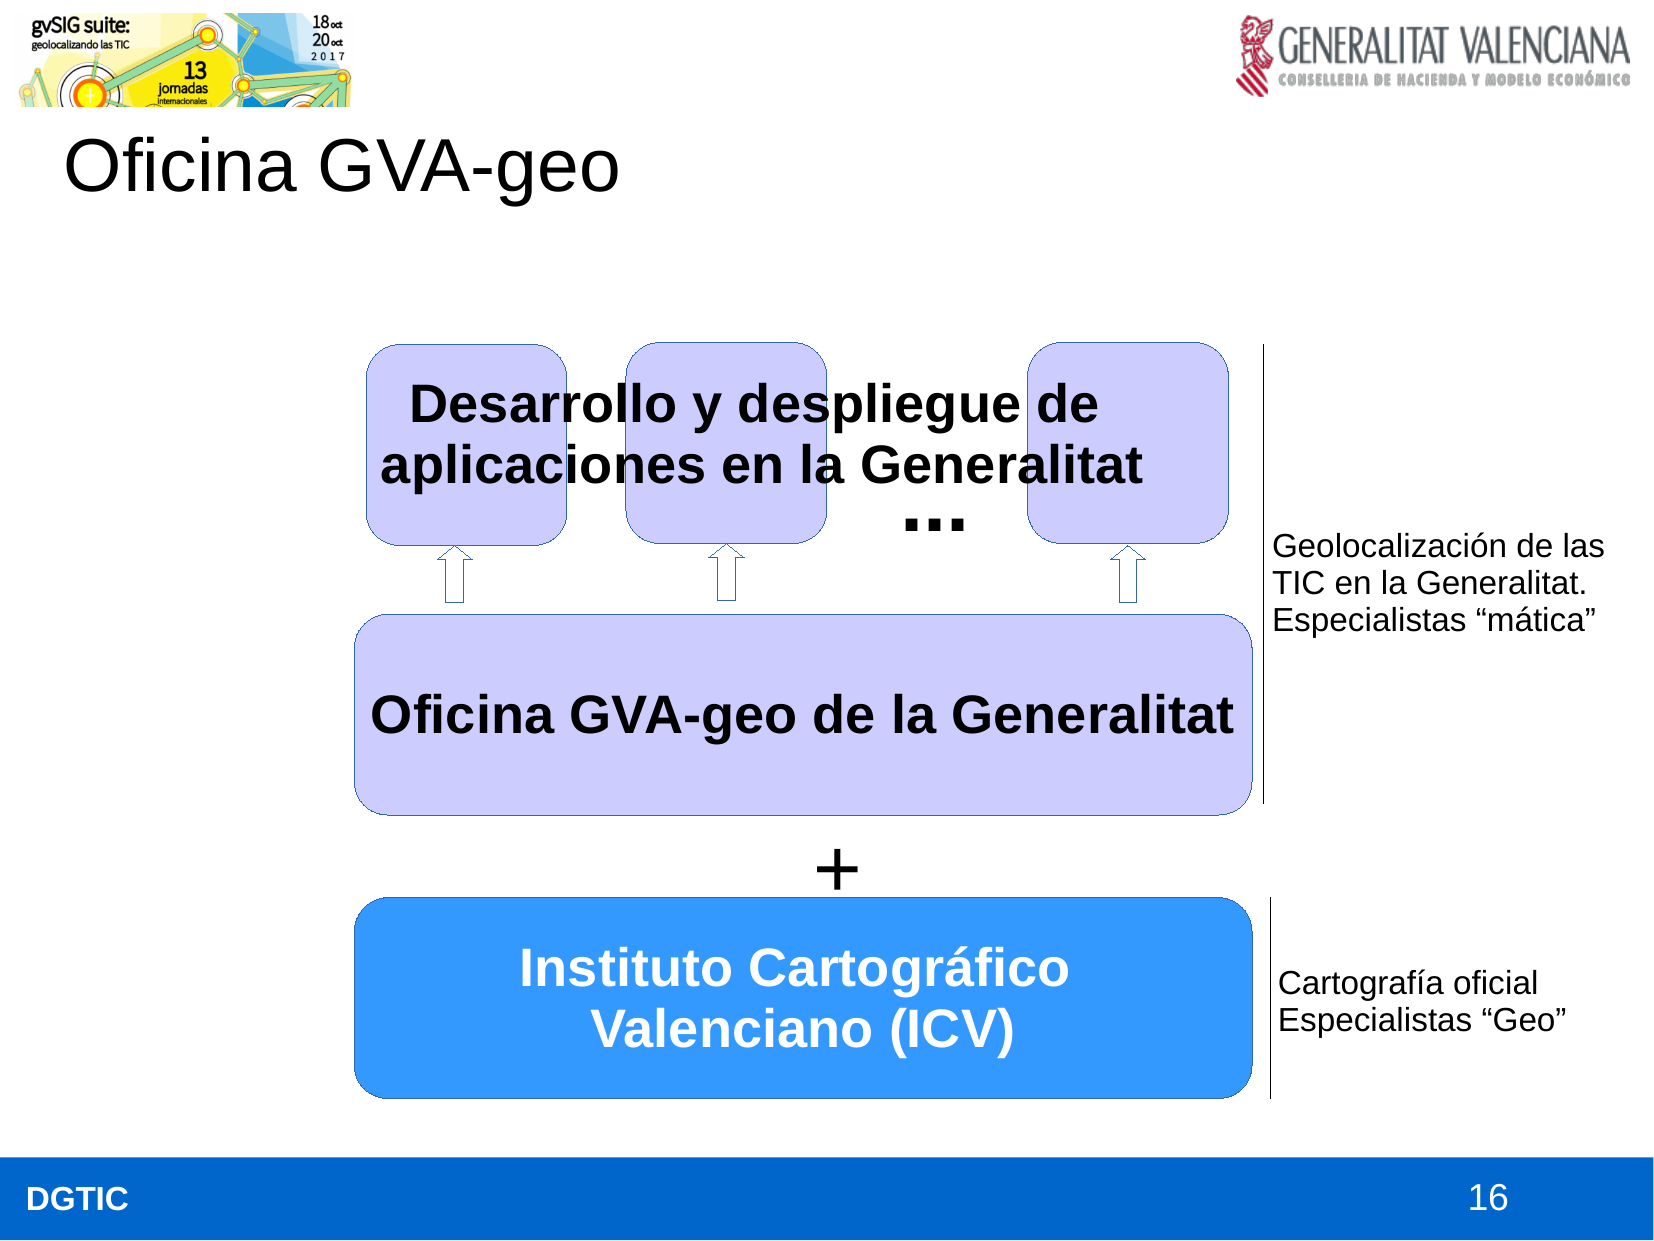

# Oficina GVA-geo
Desarrollo y despliegue de
aplicaciones en la Generalitat
...
Geolocalización de las
TIC en la Generalitat.
Especialistas “mática”
Oficina GVA-geo de la Generalitat
+
Instituto Cartográfico
Valenciano (ICV)
Cartografía oficial
Especialistas “Geo”